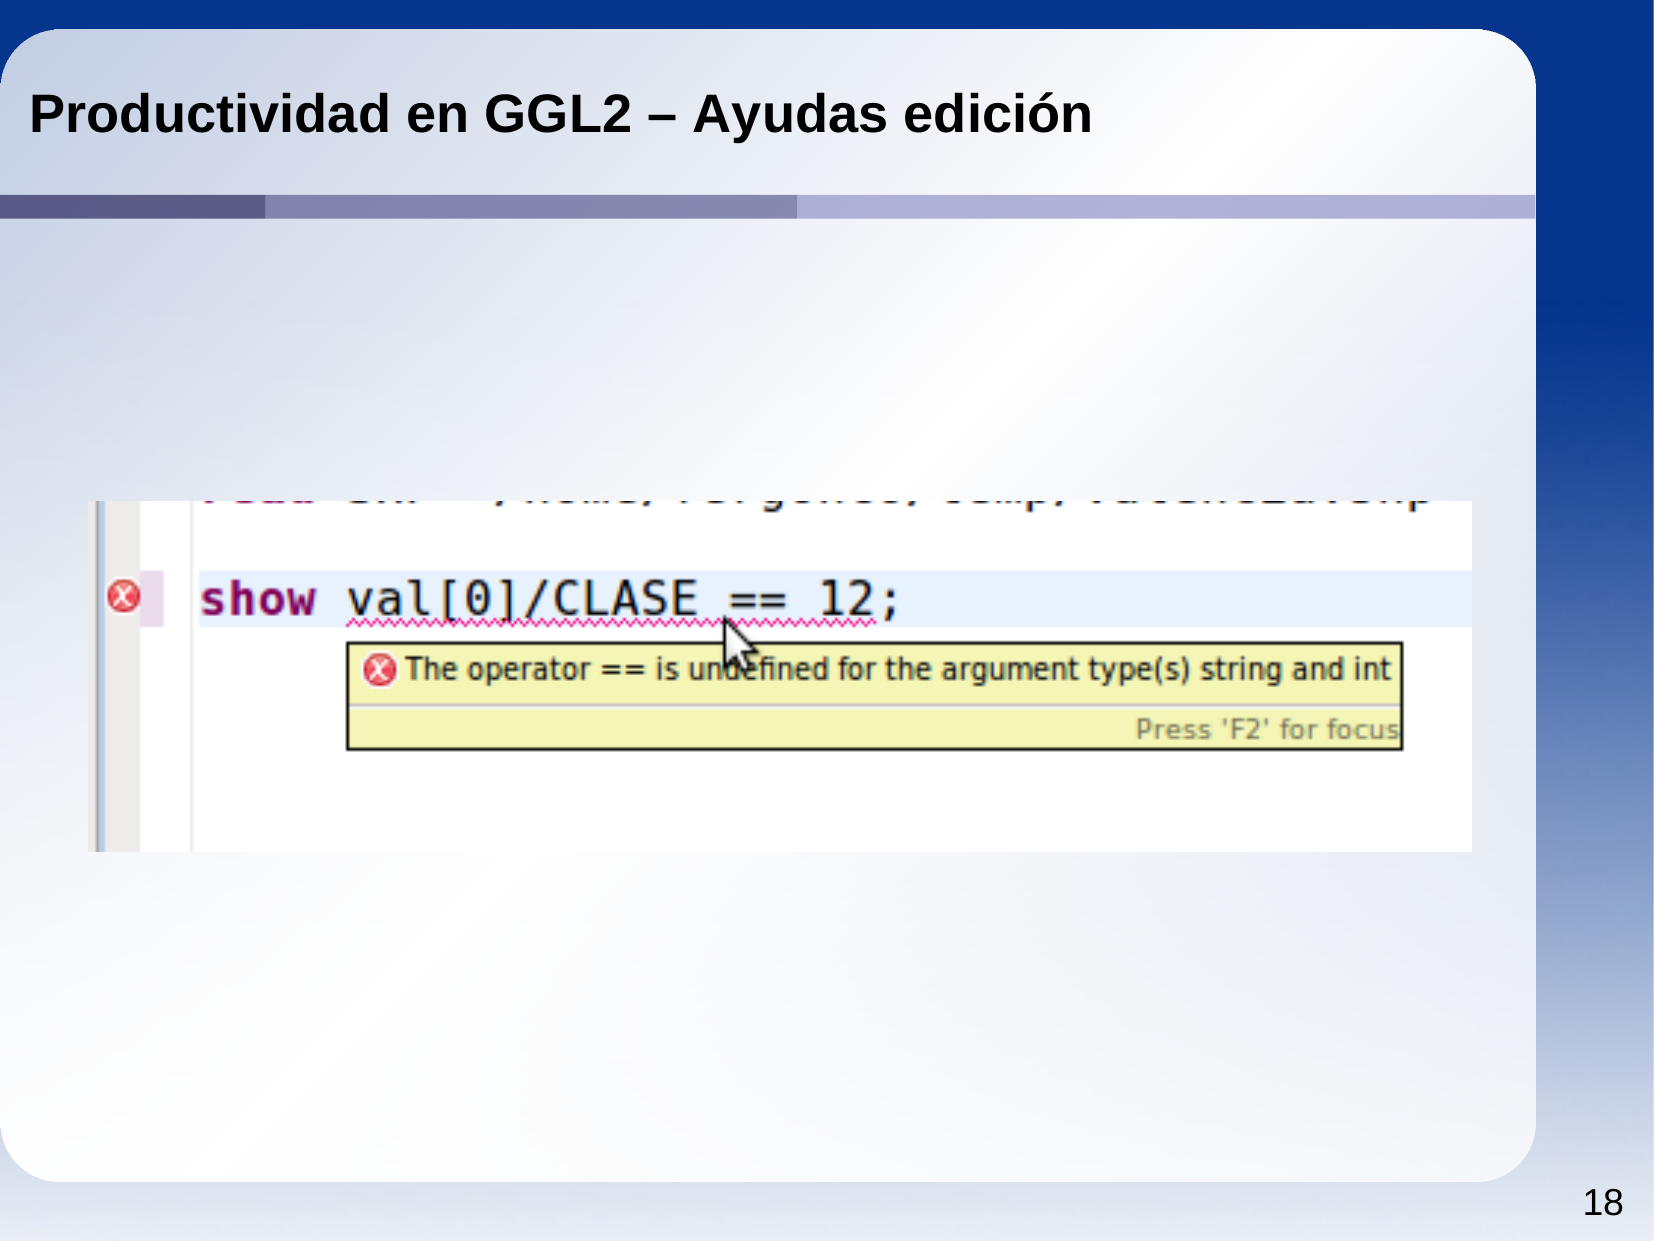

# Productividad en GGL2 – Ayudas edición
18